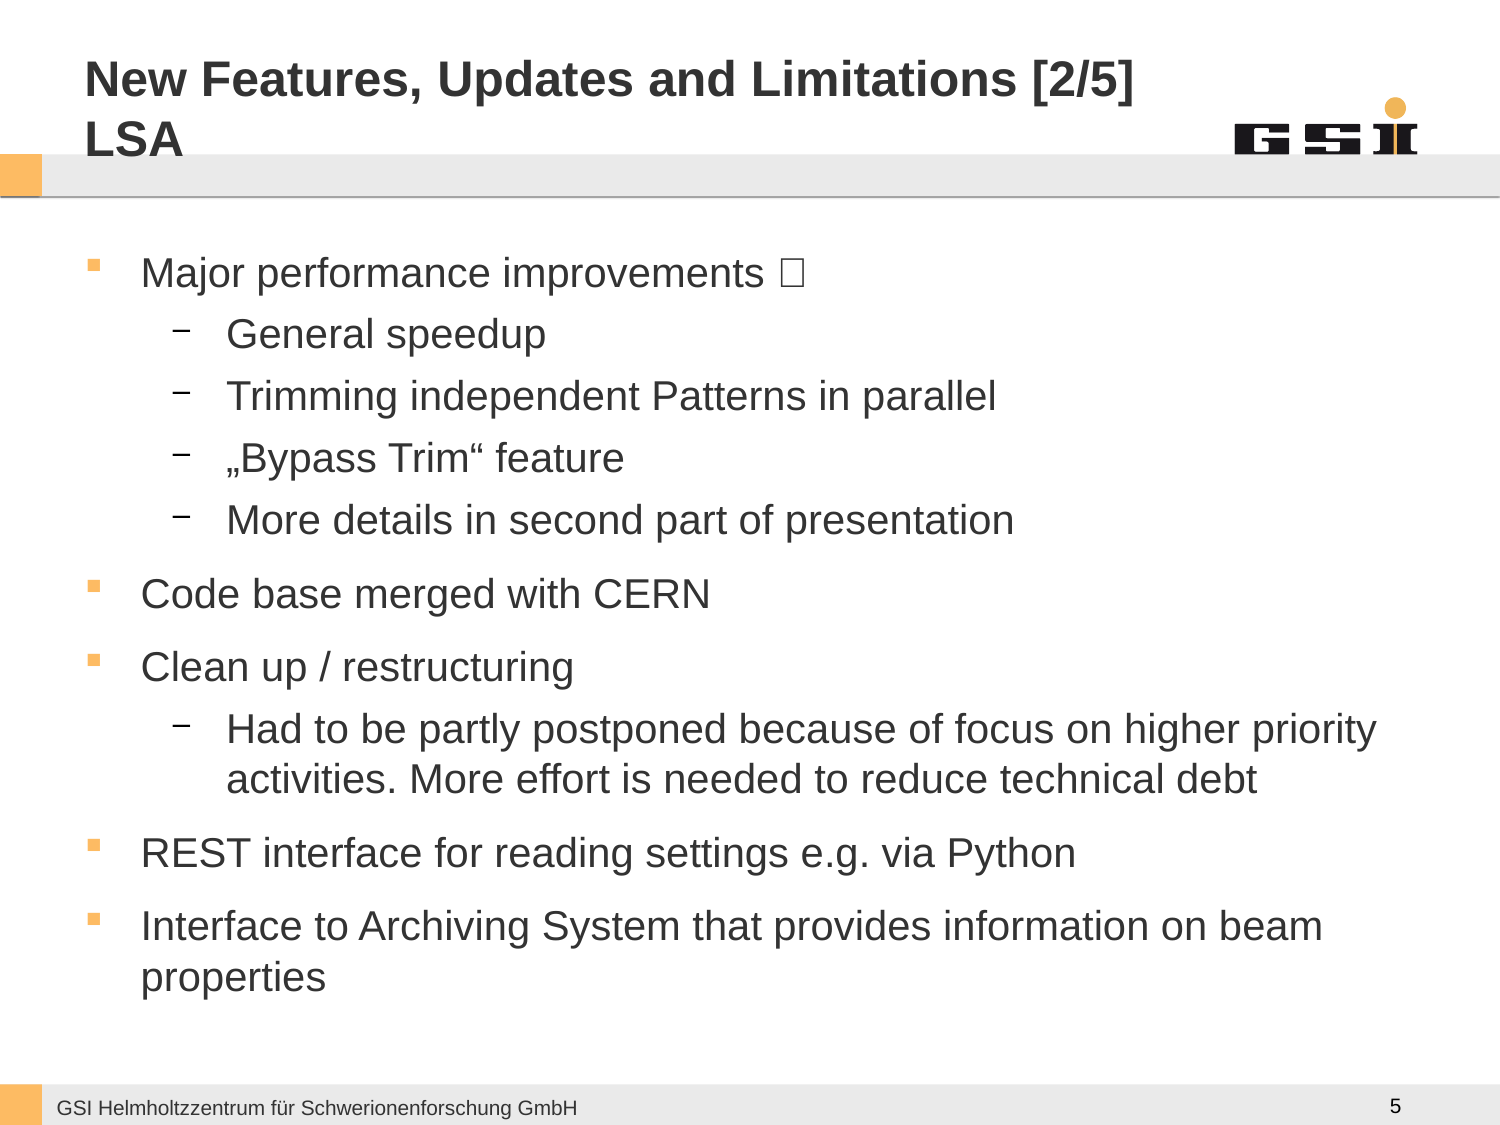

# New Features, Updates and Limitations [2/5] LSA
Major performance improvements 🔗
General speedup
Trimming independent Patterns in parallel
„Bypass Trim“ feature
More details in second part of presentation
Code base merged with CERN
Clean up / restructuring
Had to be partly postponed because of focus on higher priority activities. More effort is needed to reduce technical debt
REST interface for reading settings e.g. via Python
Interface to Archiving System that provides information on beam properties